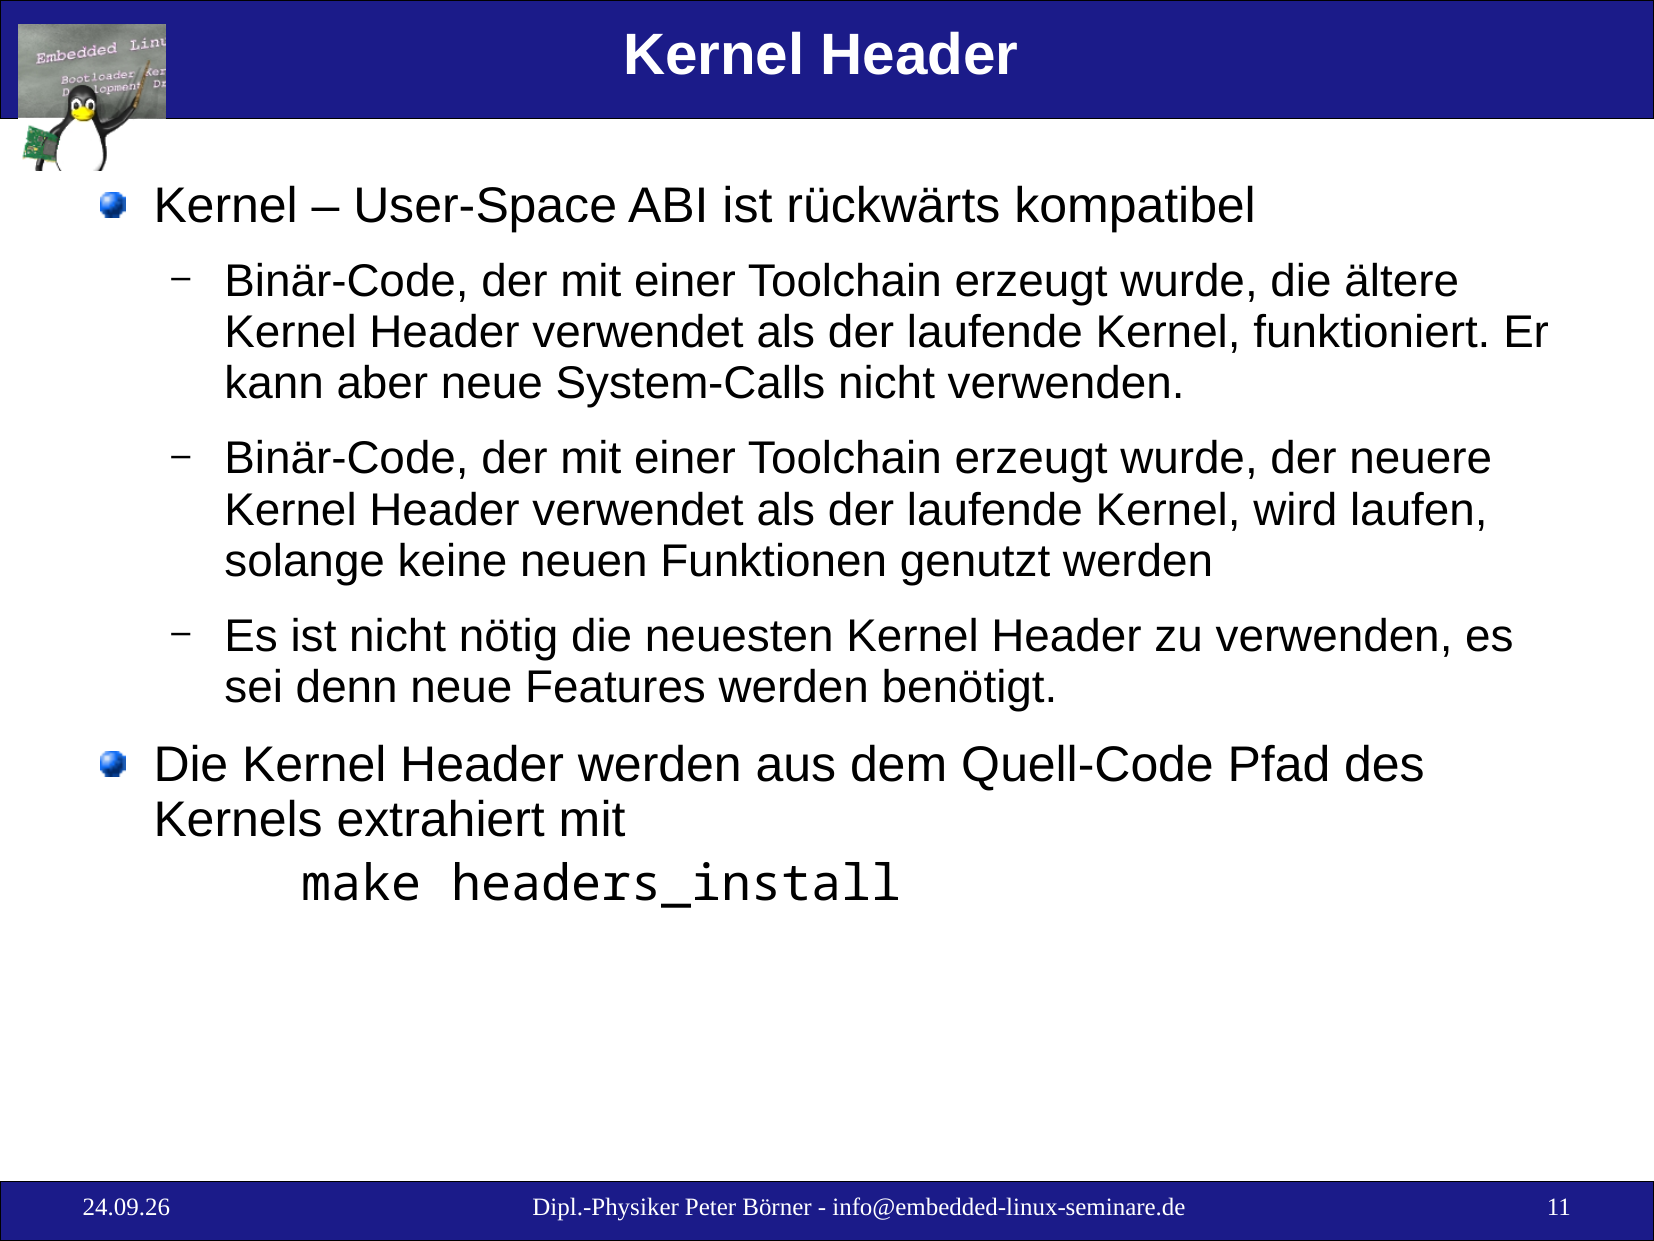

# Kernel Header
Kernel – User-Space ABI ist rückwärts kompatibel
Binär-Code, der mit einer Toolchain erzeugt wurde, die ältere Kernel Header verwendet als der laufende Kernel, funktioniert. Er kann aber neue System-Calls nicht verwenden.
Binär-Code, der mit einer Toolchain erzeugt wurde, der neuere Kernel Header verwendet als der laufende Kernel, wird laufen, solange keine neuen Funktionen genutzt werden
Es ist nicht nötig die neuesten Kernel Header zu verwenden, es sei denn neue Features werden benötigt.
Die Kernel Header werden aus dem Quell-Code Pfad des Kernels extrahiert mit
		make headers_install
 Dipl.-Physiker Peter Börner - info@embedded-linux-seminare.de
11